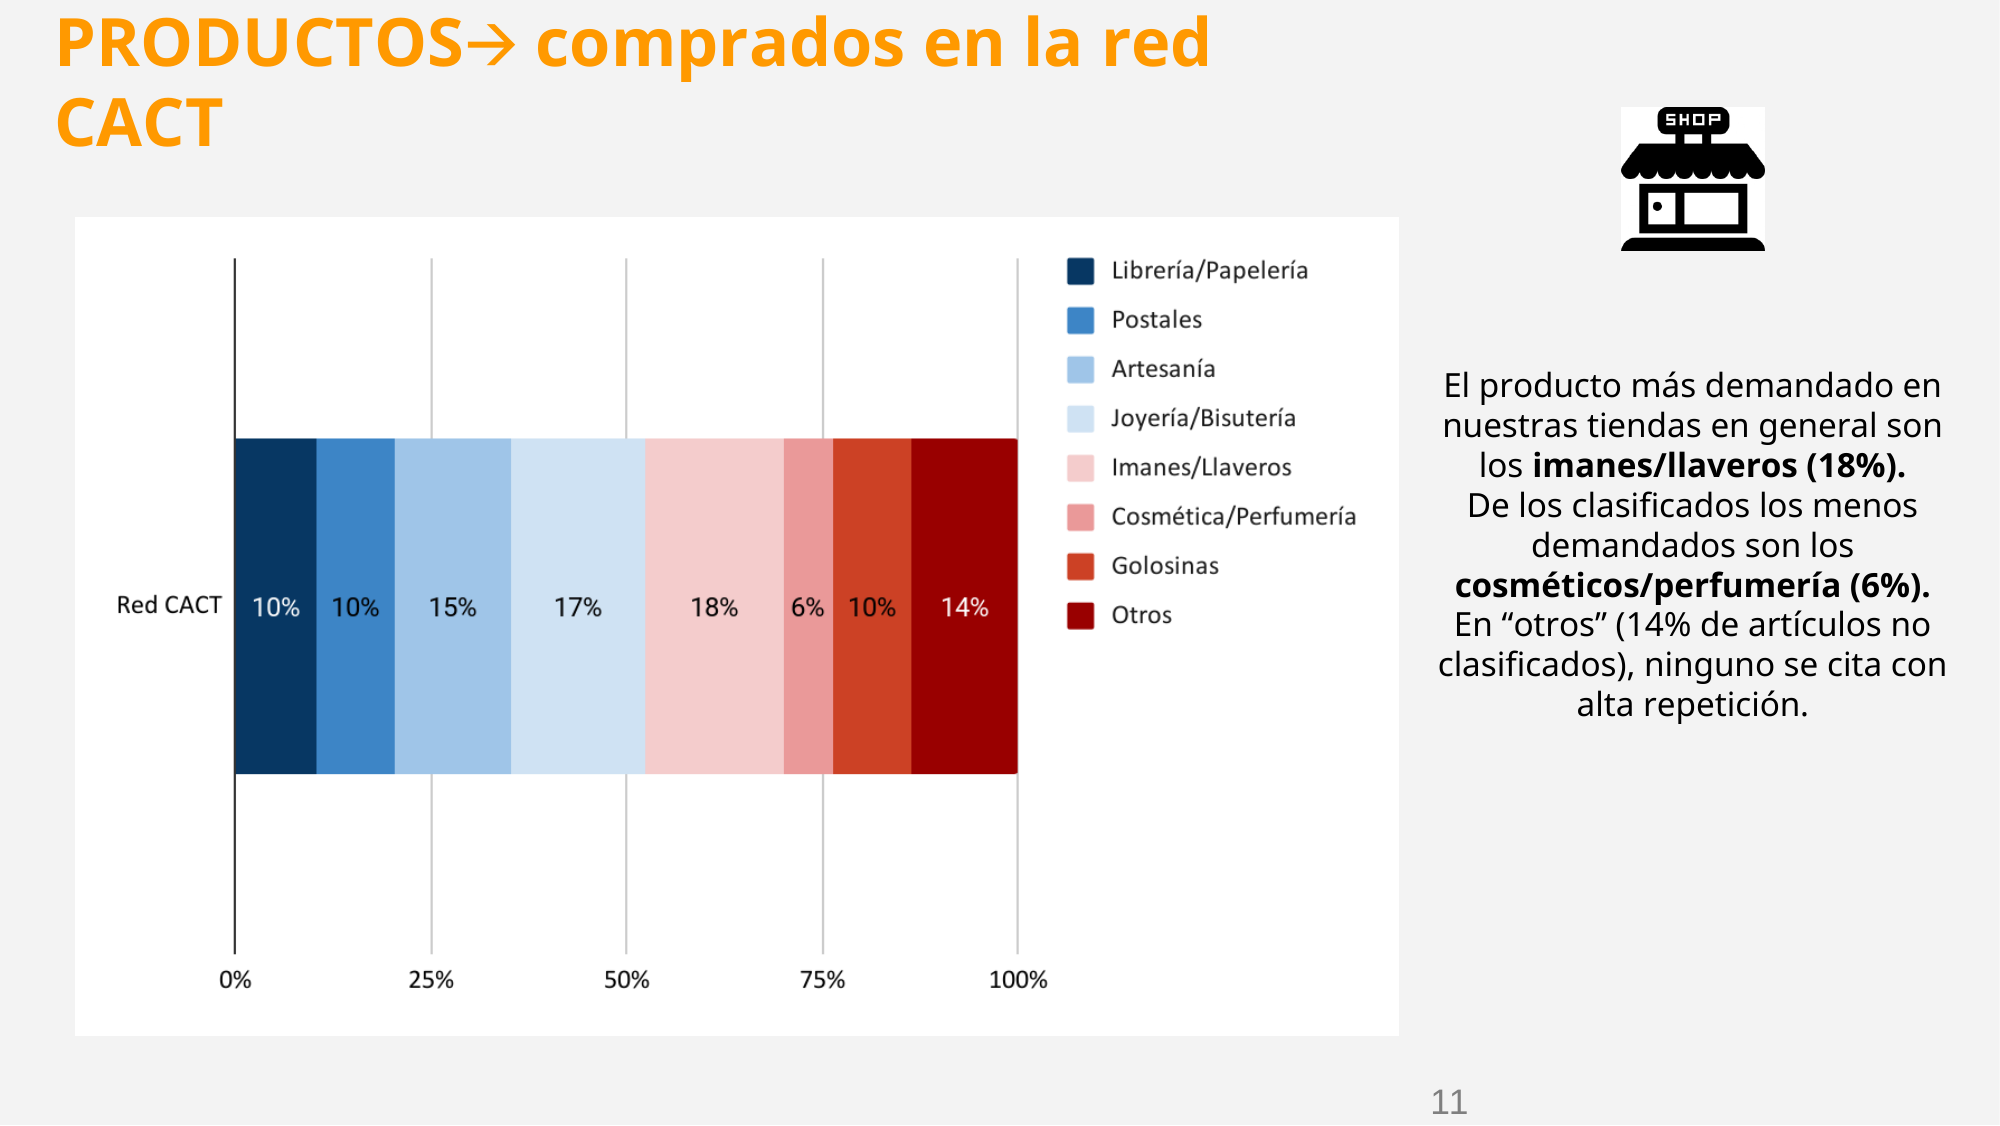

PRODUCTOS🡪 comprados en la red CACT
El producto más demandado en nuestras tiendas en general son los imanes/llaveros (18%).
De los clasificados los menos demandados son los cosméticos/perfumería (6%).
En “otros” (14% de artículos no clasificados), ninguno se cita con alta repetición.